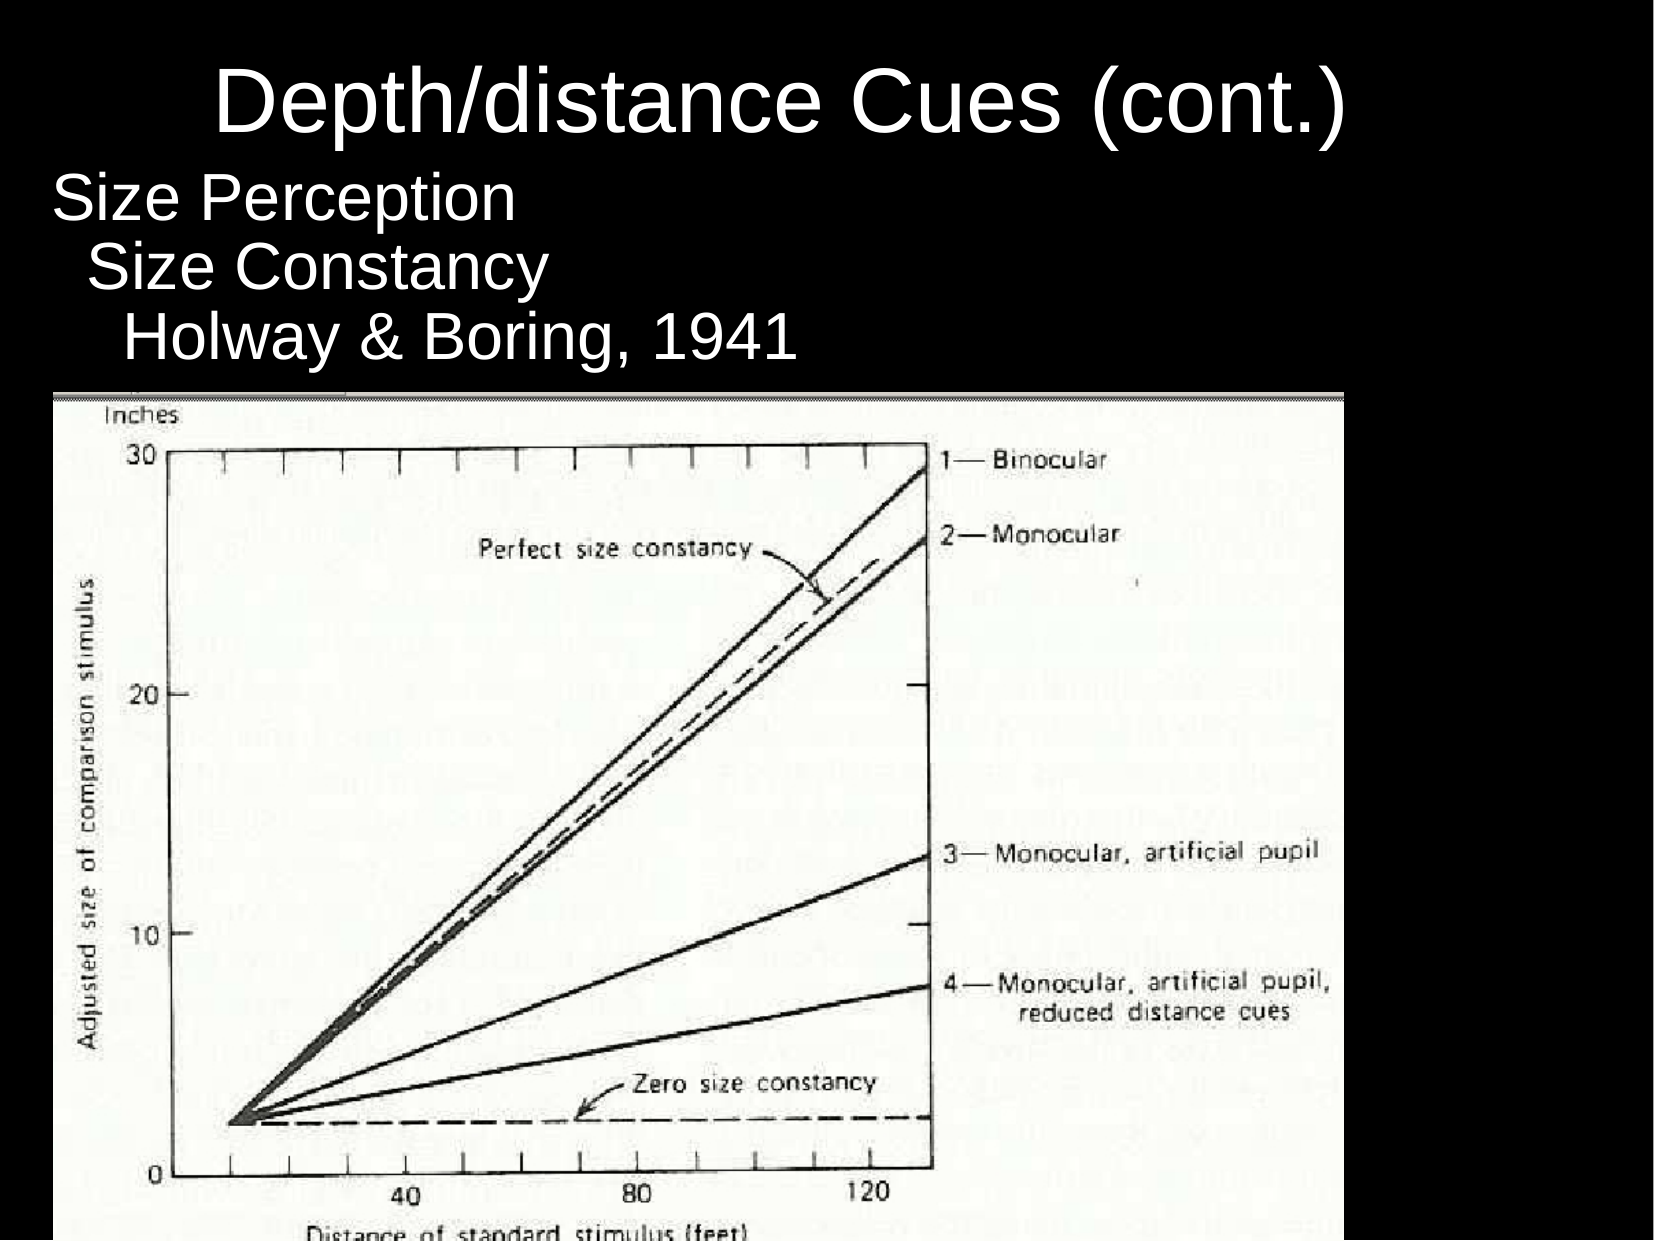

# Depth/distance Cues (cont.)
Size Perception
Size Constancy
Holway & Boring, 1941